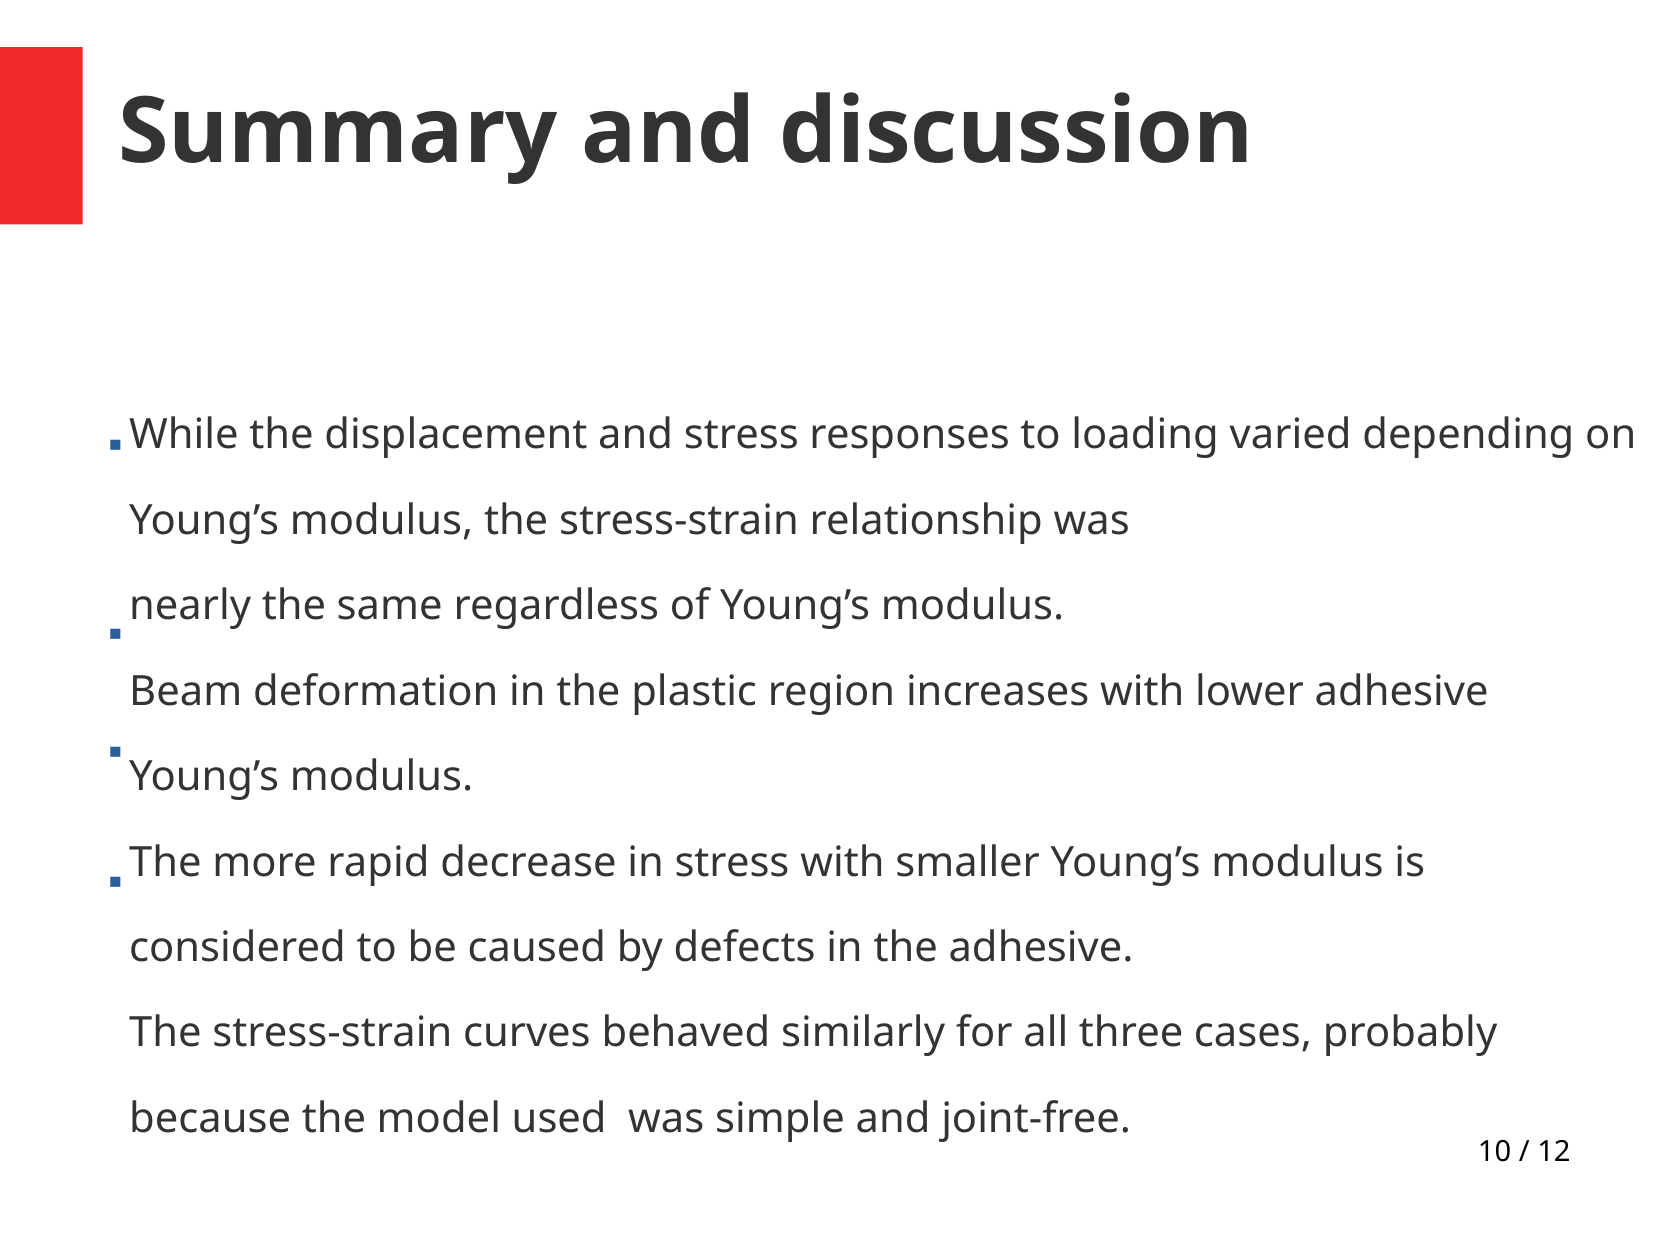

# Summary and discussion
While the displacement and stress responses to loading varied depending on Young’s modulus, the stress-strain relationship was
nearly the same regardless of Young’s modulus.
Beam deformation in the plastic region increases with lower adhesive
Young’s modulus.
The more rapid decrease in stress with smaller Young’s modulus is
considered to be caused by defects in the adhesive.
The stress-strain curves behaved similarly for all three cases, probably
because the model used was simple and joint-free.
■
■
■
■
10